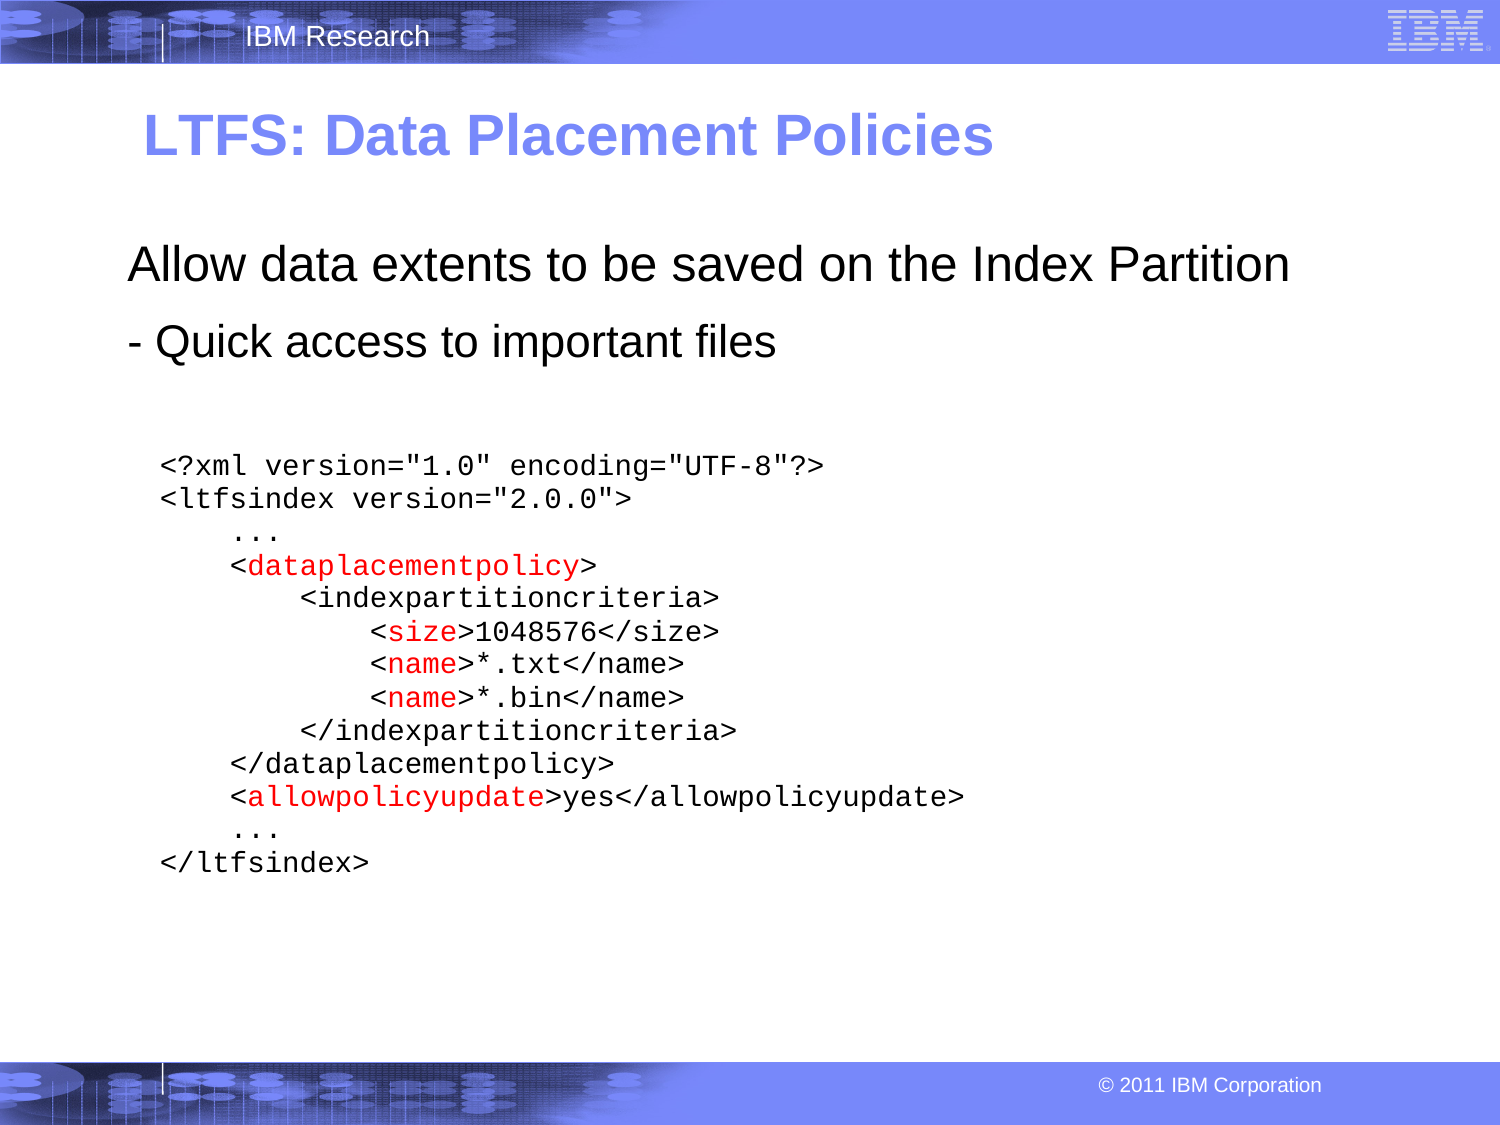

# LTFS: Data Placement Policies
Allow data extents to be saved on the Index Partition
- Quick access to important files
<?xml version="1.0" encoding="UTF-8"?>
<ltfsindex version="2.0.0">
 ...
 <dataplacementpolicy>
 <indexpartitioncriteria>
 <size>1048576</size>
 <name>*.txt</name>
 <name>*.bin</name>
 </indexpartitioncriteria>
 </dataplacementpolicy>
 <allowpolicyupdate>yes</allowpolicyupdate>
 ...
</ltfsindex>